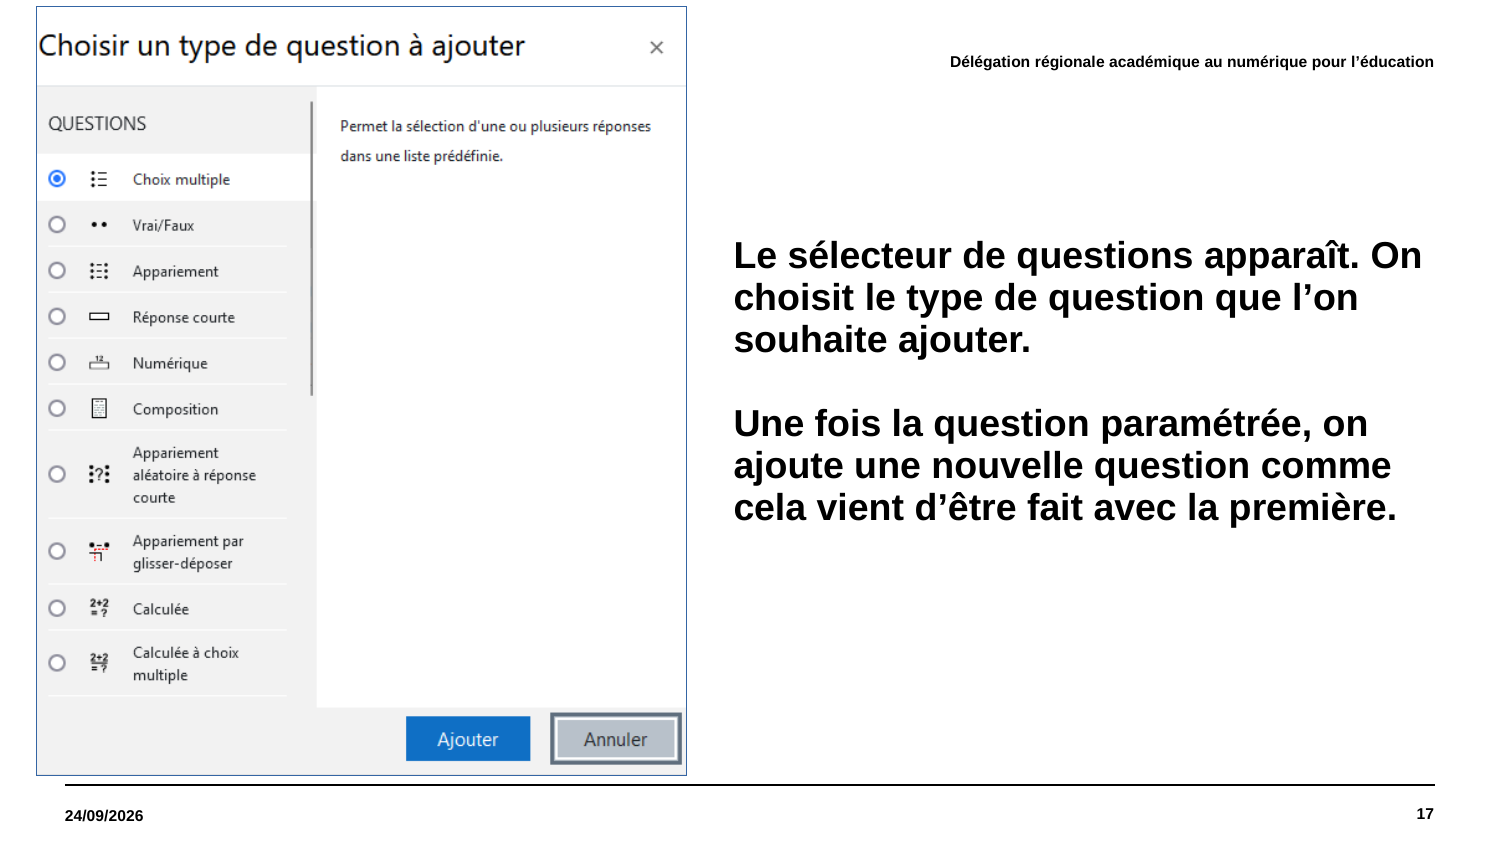

Délégation régionale académique au numérique pour l’éducation
Le sélecteur de questions apparaît. On choisit le type de question que l’on souhaite ajouter.
Une fois la question paramétrée, on ajoute une nouvelle question comme cela vient d’être fait avec la première.